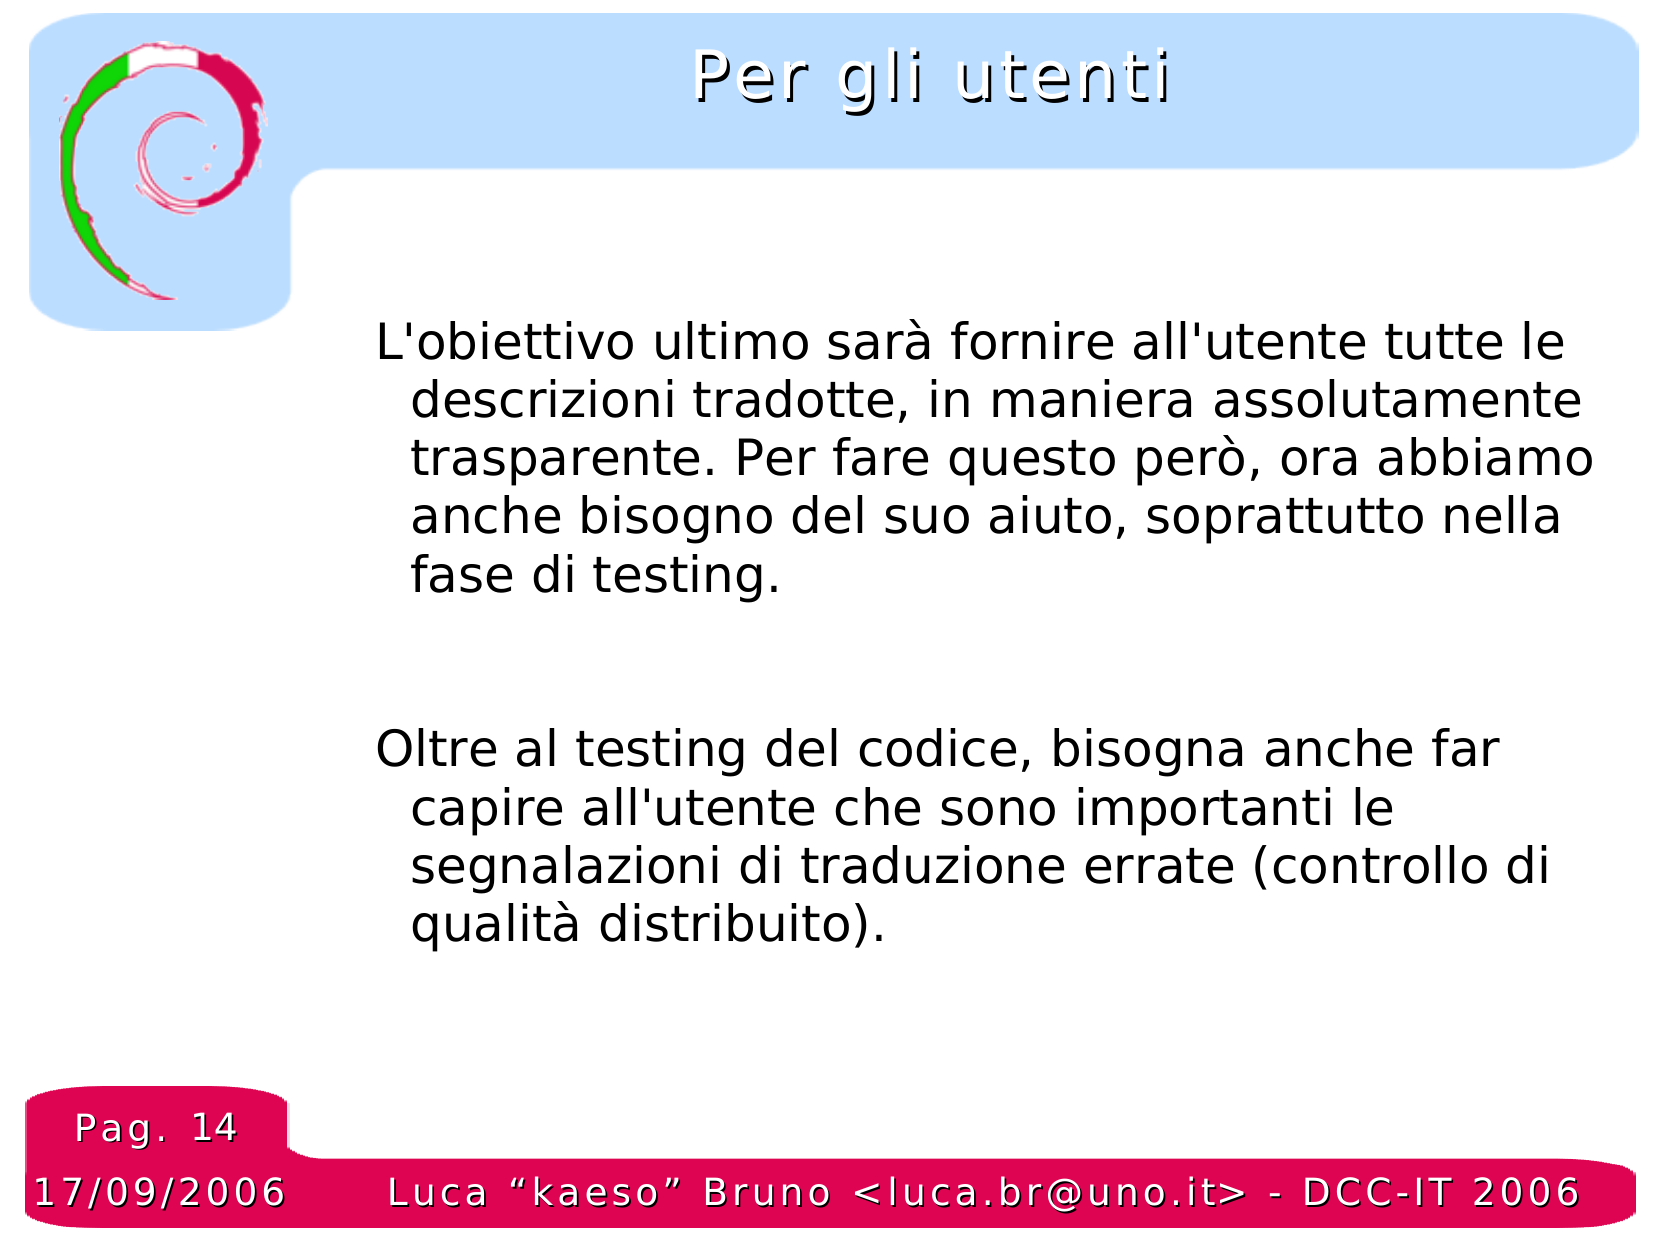

Per gli utenti
L'obiettivo ultimo sarà fornire all'utente tutte le descrizioni tradotte, in maniera assolutamente trasparente. Per fare questo però, ora abbiamo anche bisogno del suo aiuto, soprattutto nella fase di testing.
Oltre al testing del codice, bisogna anche far capire all'utente che sono importanti le segnalazioni di traduzione errate (controllo di qualità distribuito).
Pag.
17/09/2006
Luca “kaeso” Bruno <luca.br@uno.it> - DCC-IT 2006